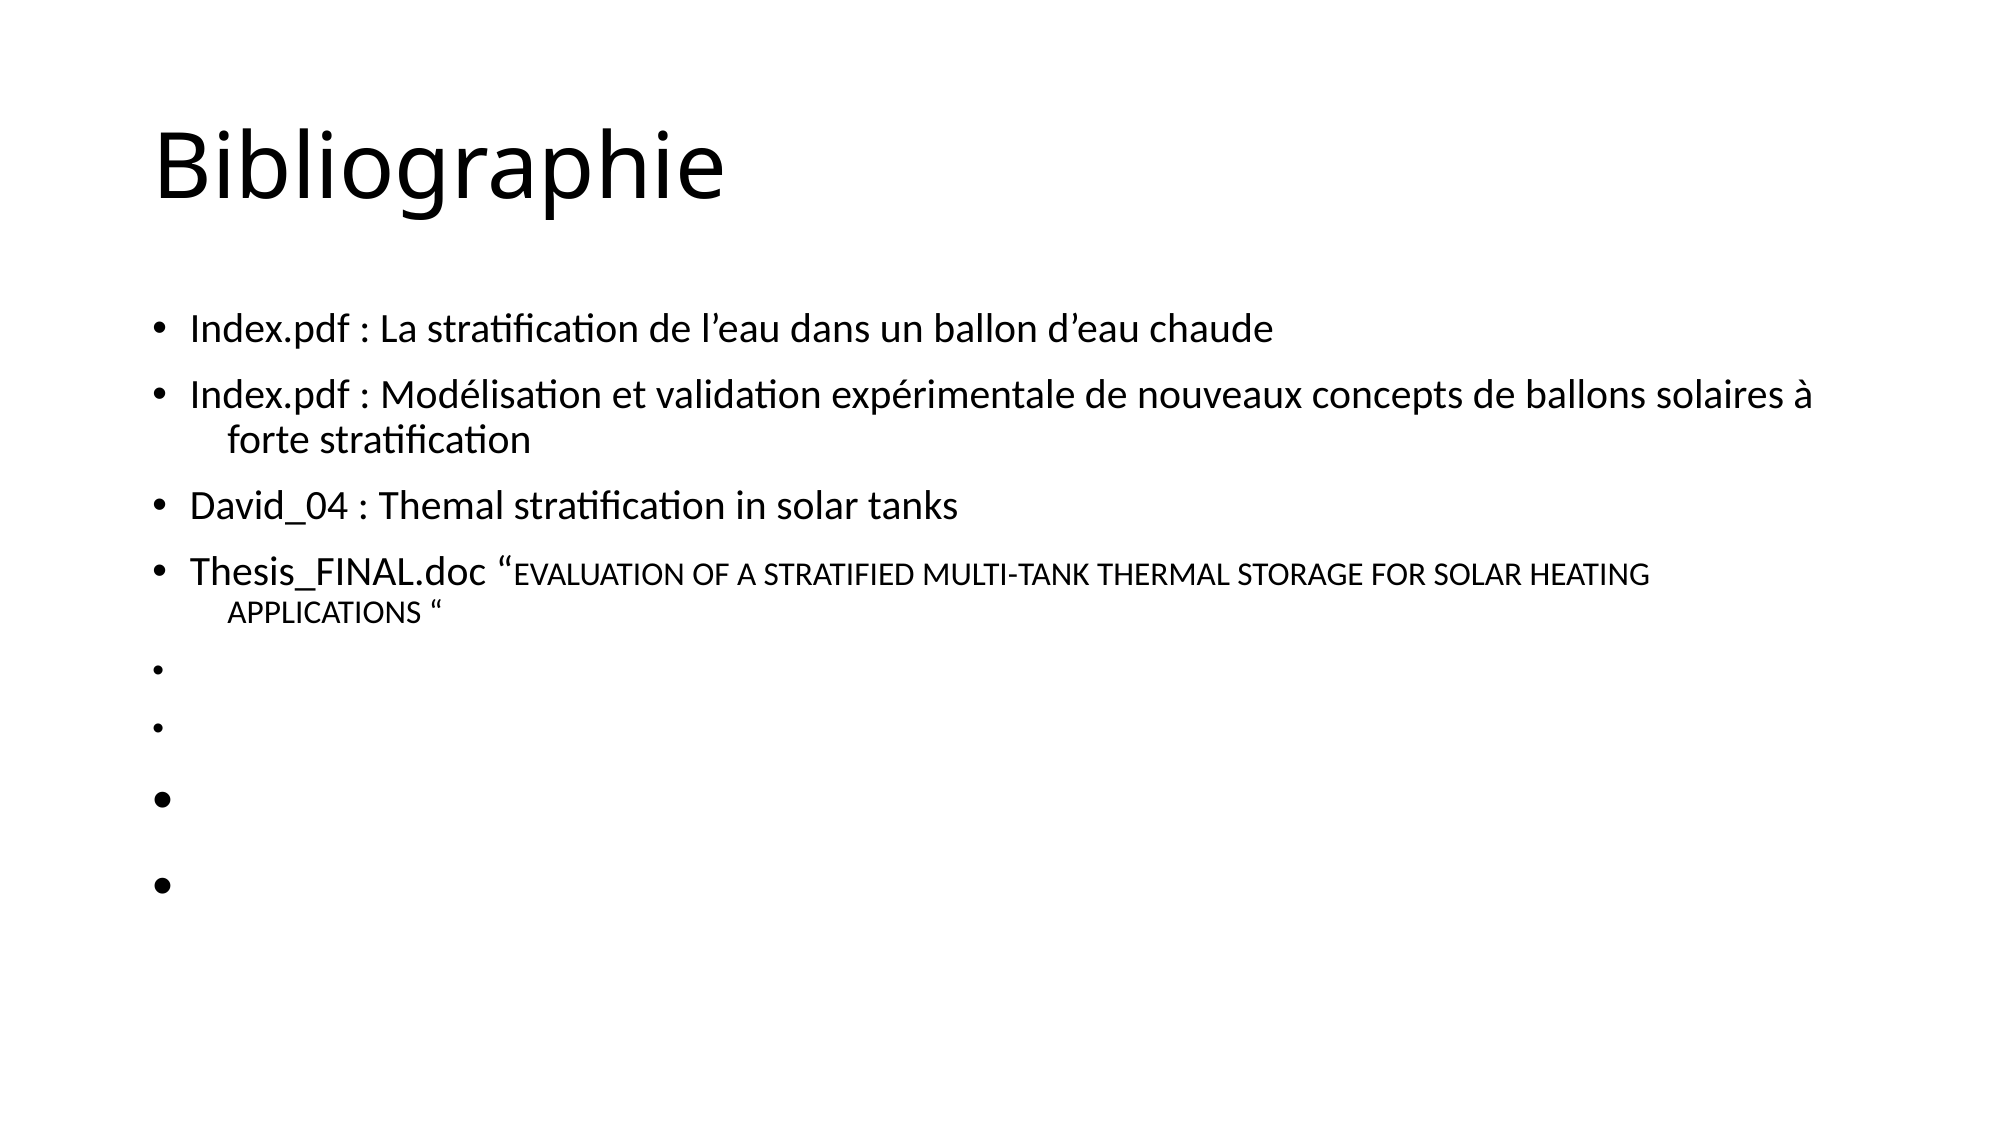

# Bibliographie
Index.pdf : La stratification de l’eau dans un ballon d’eau chaude
Index.pdf : Modélisation et validation expérimentale de nouveaux concepts de ballons solaires à forte stratification
David_04 : Themal stratification in solar tanks
Thesis_FINAL.doc “EVALUATION OF A STRATIFIED MULTI-TANK THERMAL STORAGE FOR SOLAR HEATING APPLICATIONS “